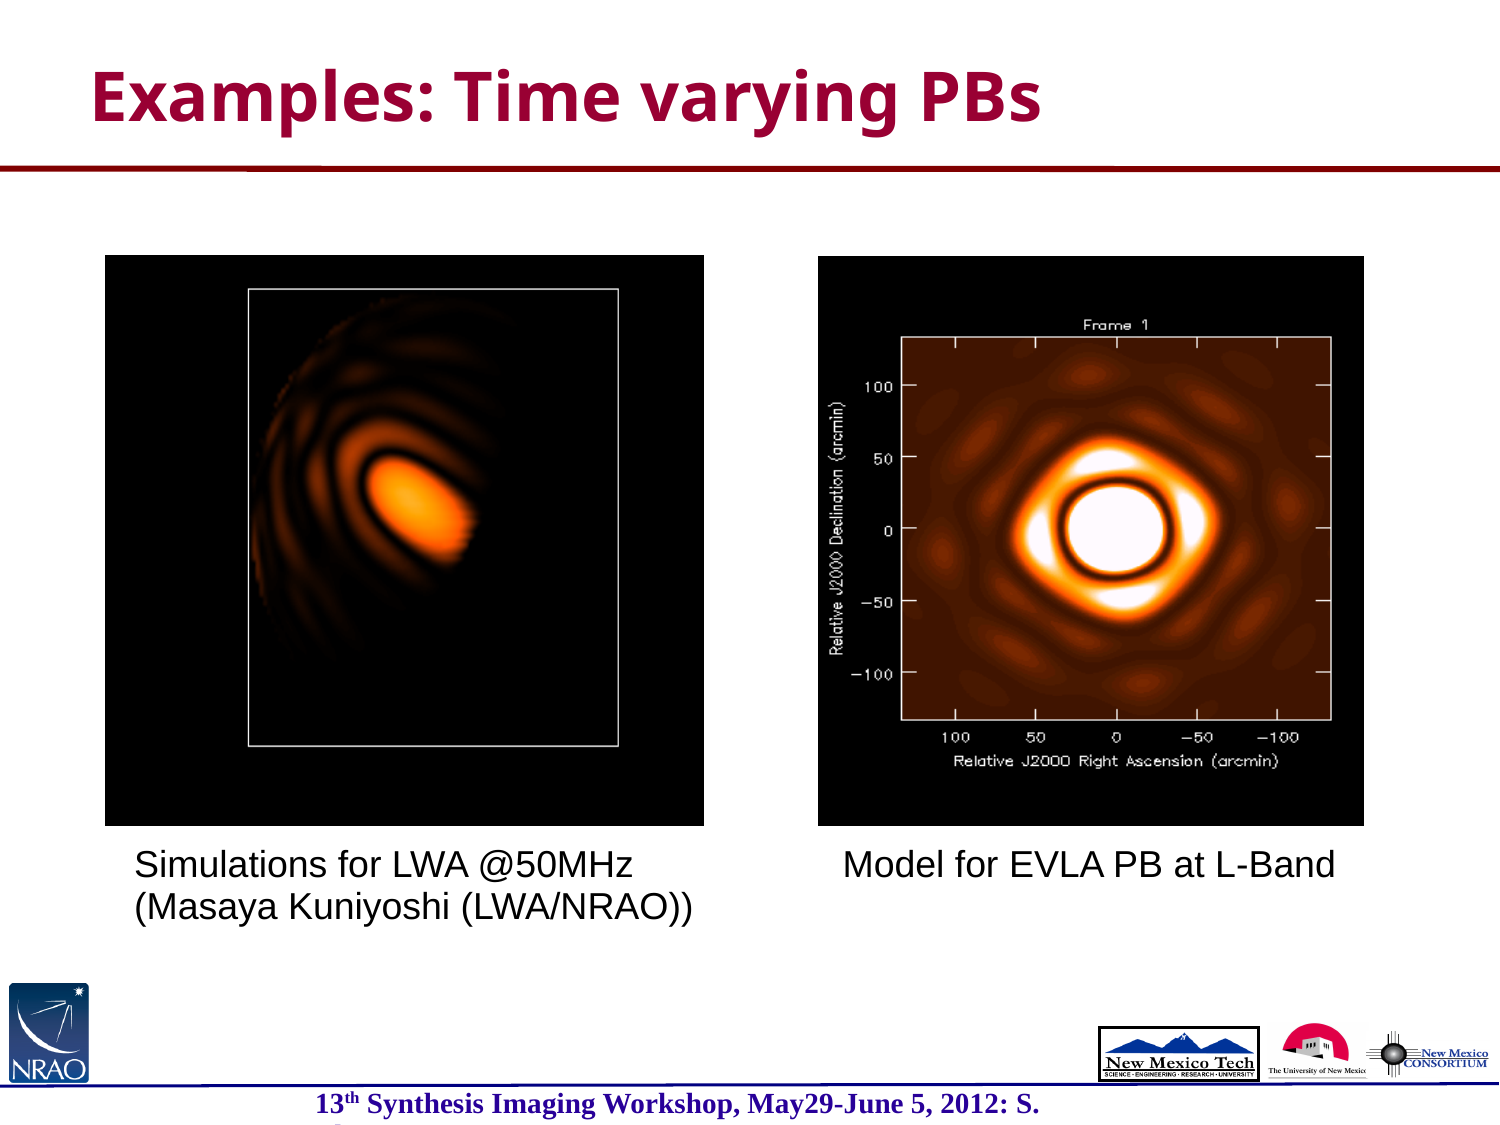

# Examples: Time varying PBs
Simulations for LWA @50MHz
(Masaya Kuniyoshi (LWA/NRAO))
Model for EVLA PB at L-Band